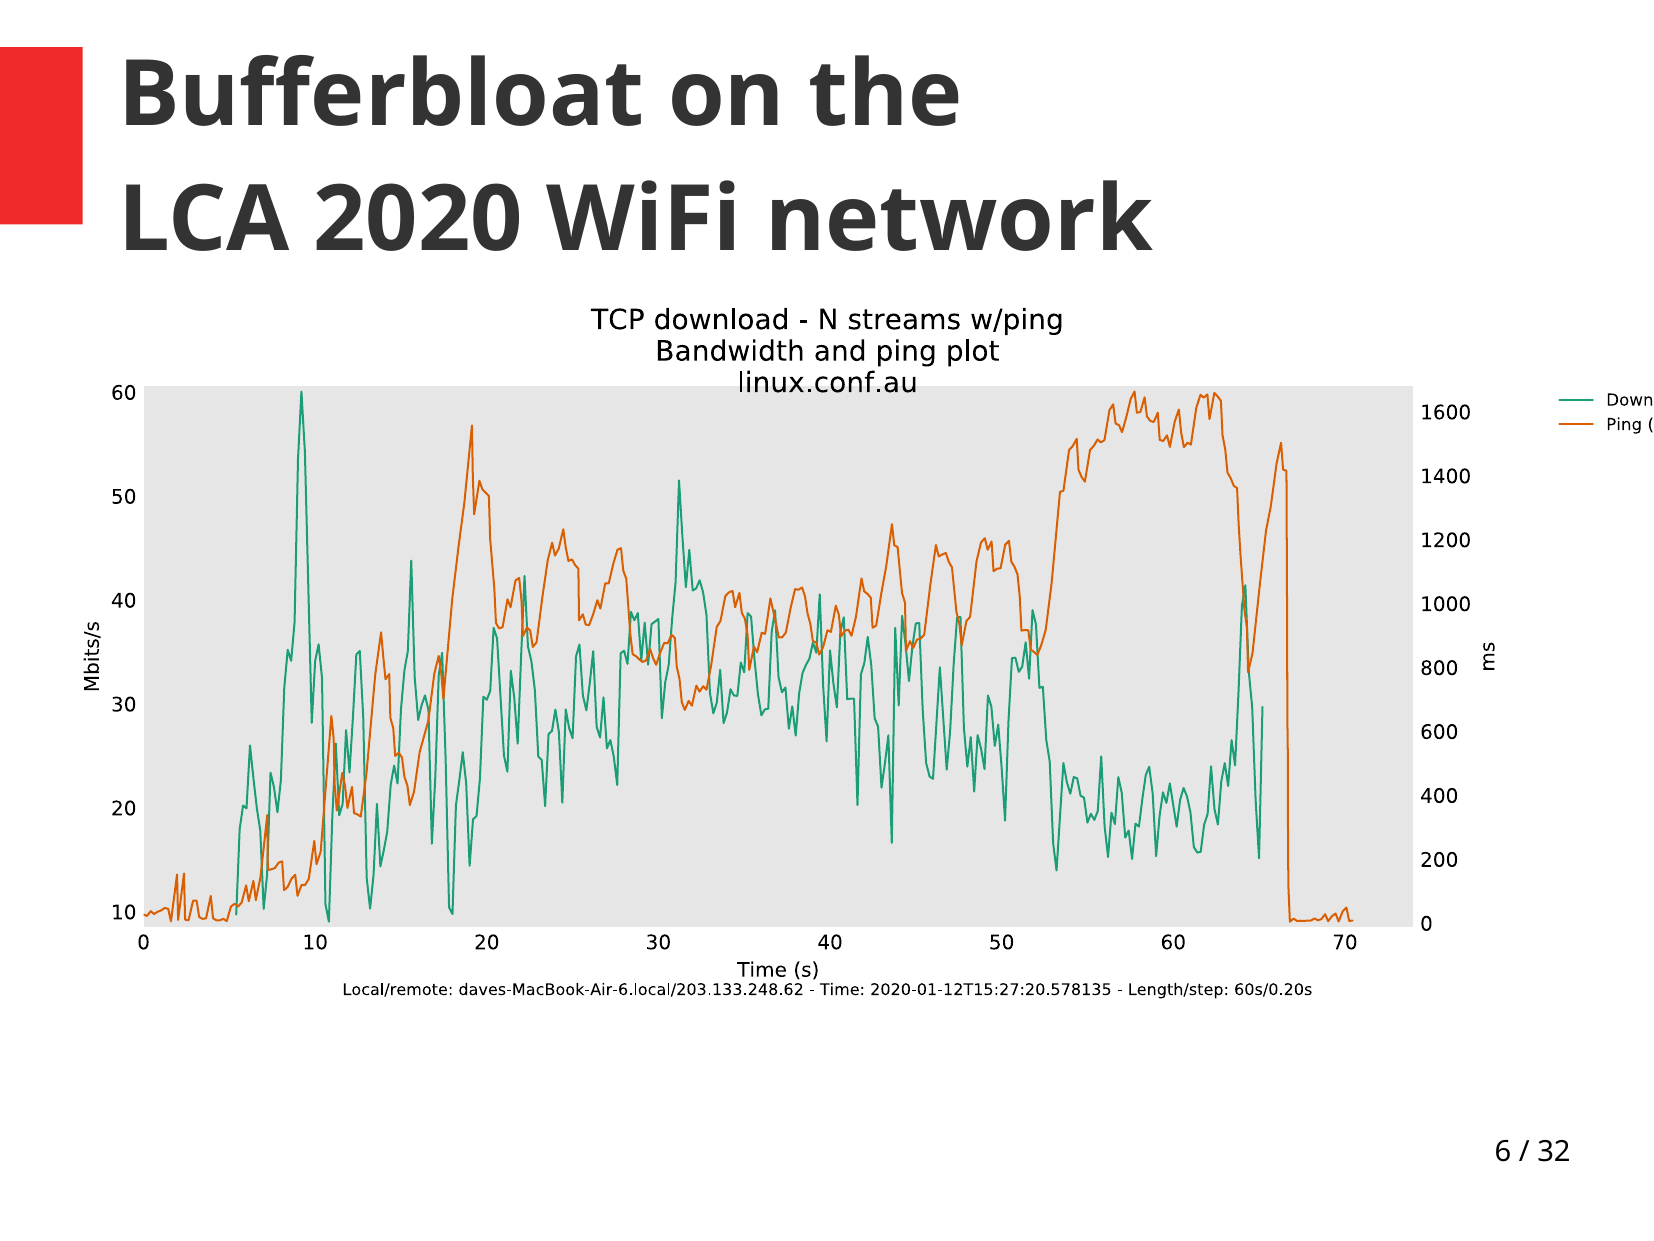

# Bufferbloat on the LCA 2020 WiFi network
6